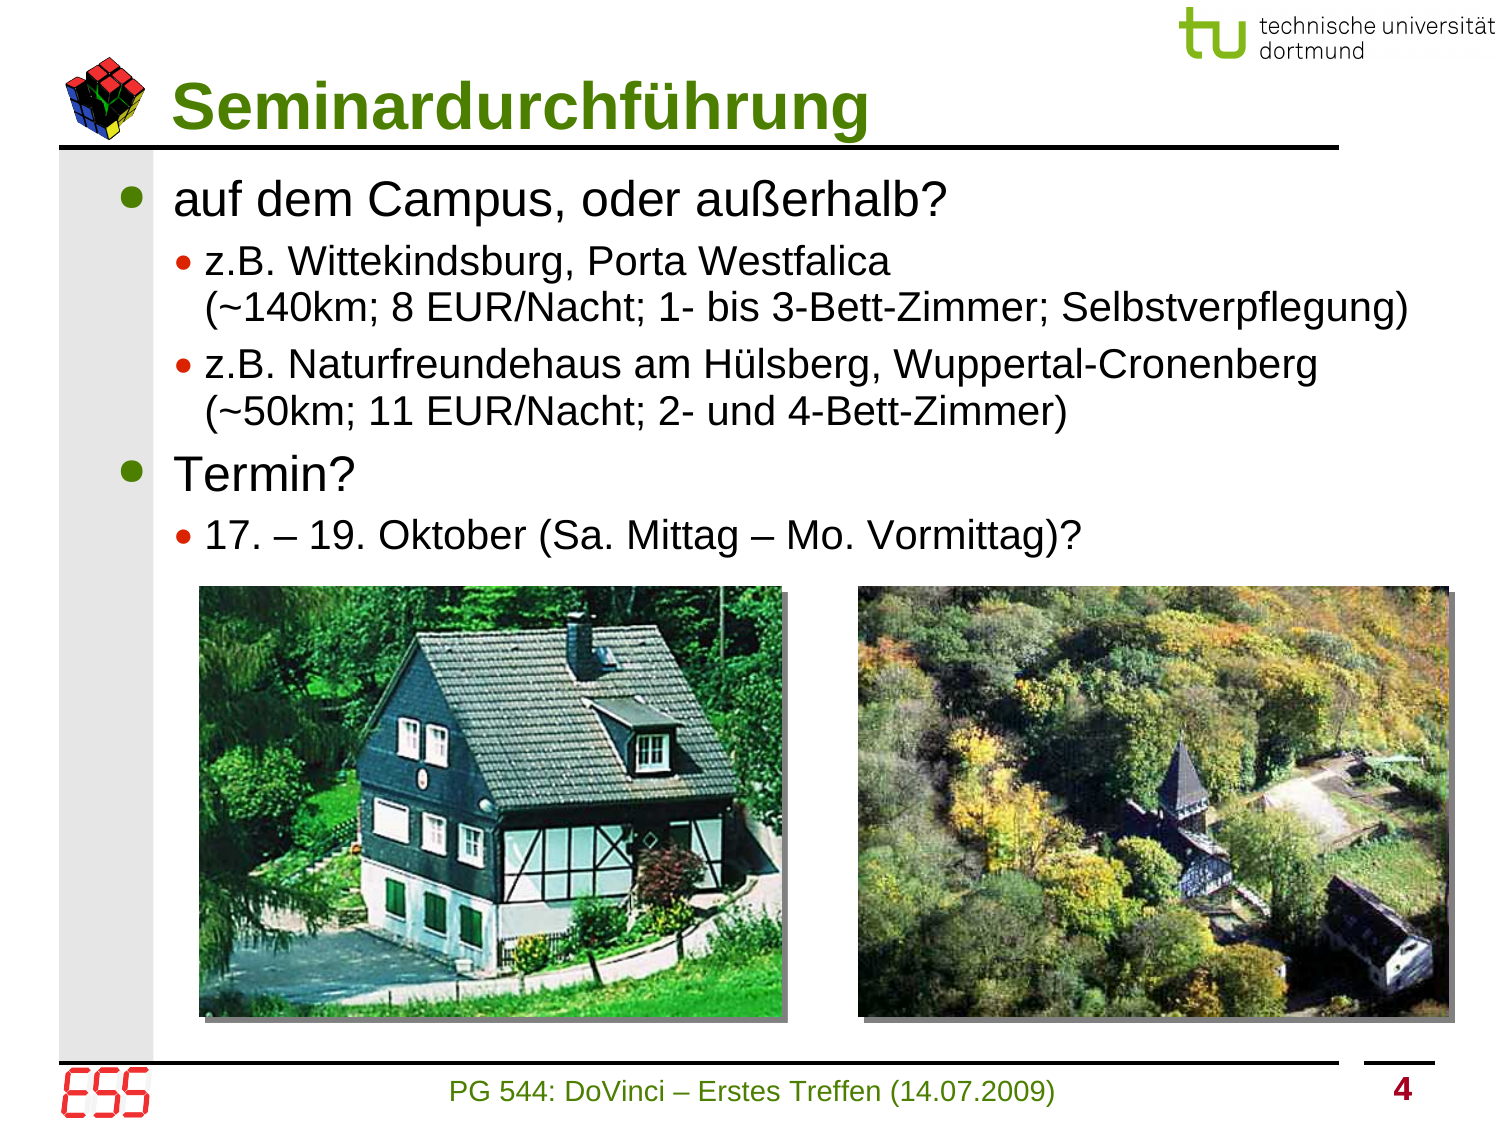

# Seminardurchführung
auf dem Campus, oder außerhalb?
z.B. Wittekindsburg, Porta Westfalica
(~140km; 8 EUR/Nacht; 1- bis 3-Bett-Zimmer; Selbstverpflegung)
z.B. Naturfreundehaus am Hülsberg, Wuppertal-Cronenberg
(~50km; 11 EUR/Nacht; 2- und 4-Bett-Zimmer)
Termin?
17. – 19. Oktober (Sa. Mittag – Mo. Vormittag)?